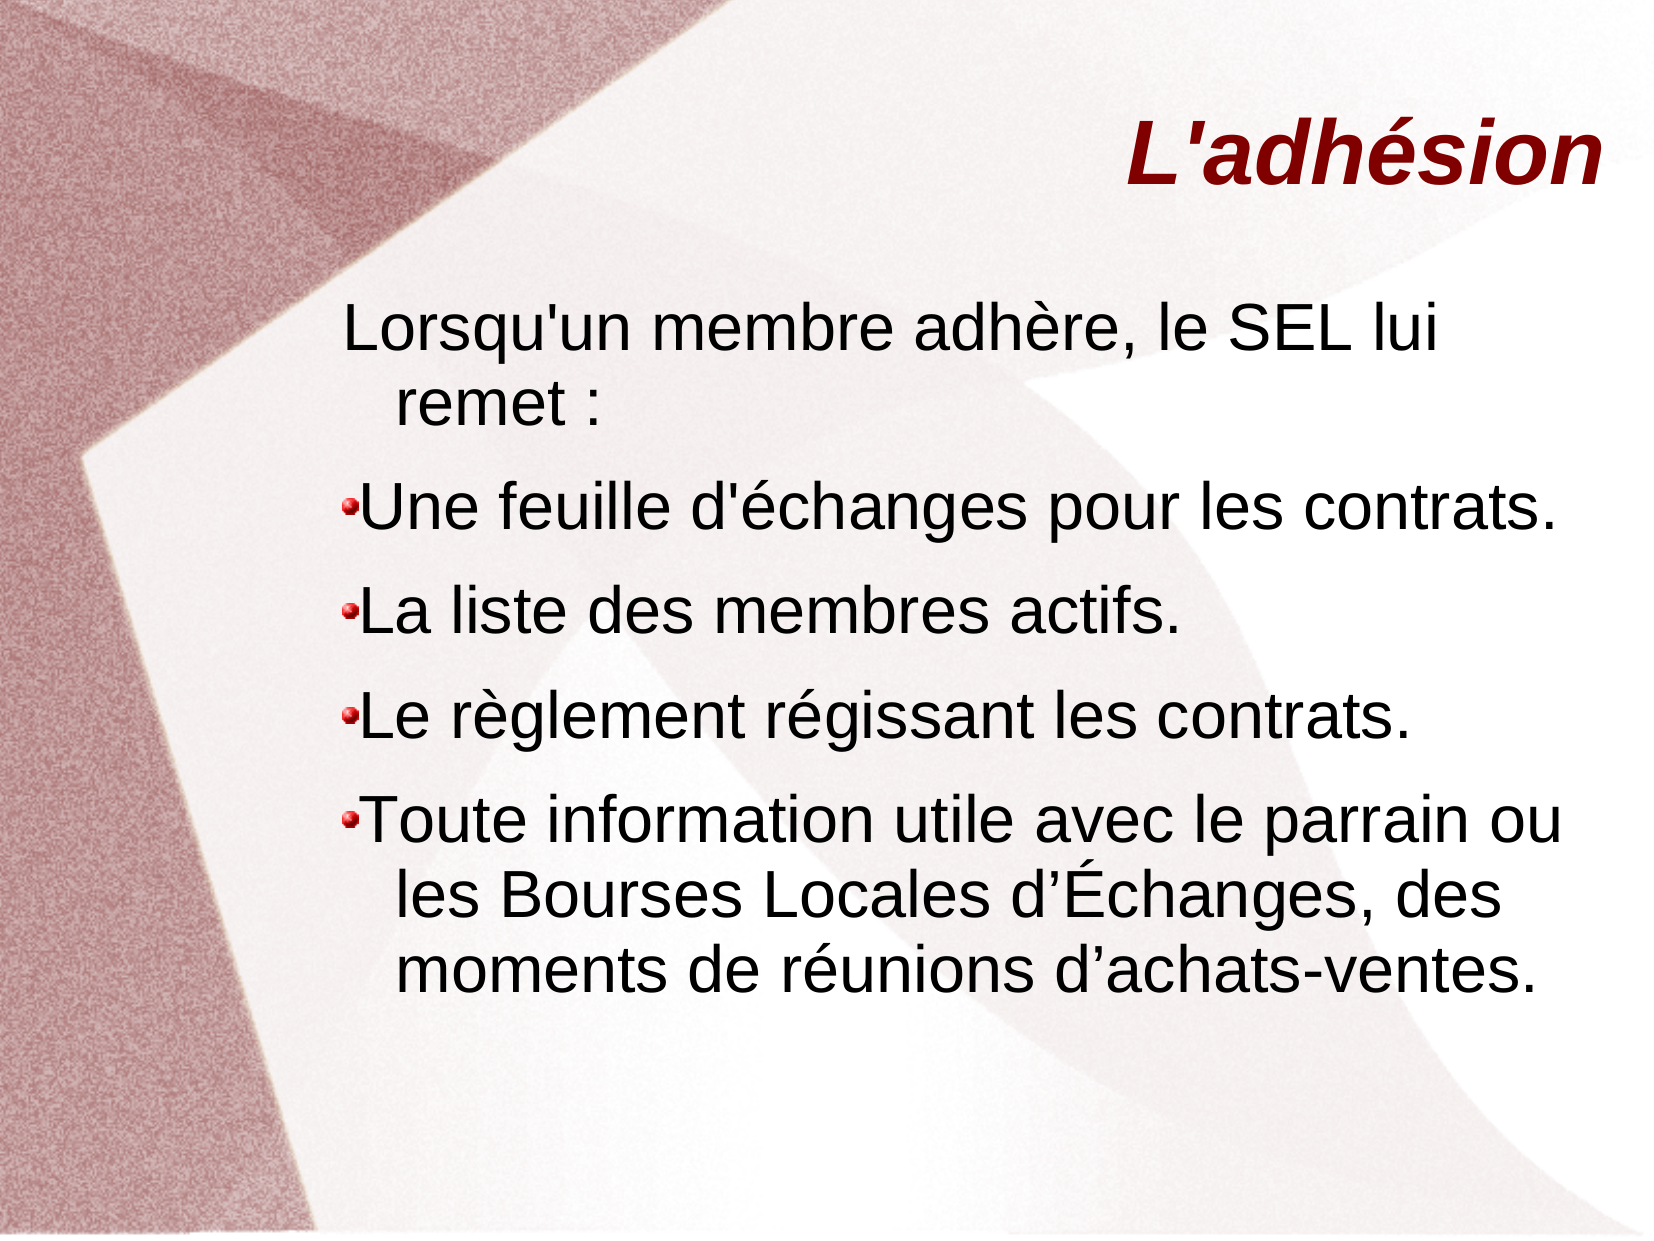

# L'adhésion
Lorsqu'un membre adhère, le SEL lui remet :
Une feuille d'échanges pour les contrats.
La liste des membres actifs.
Le règlement régissant les contrats.
Toute information utile avec le parrain ou les Bourses Locales d’Échanges, des moments de réunions d’achats-ventes.